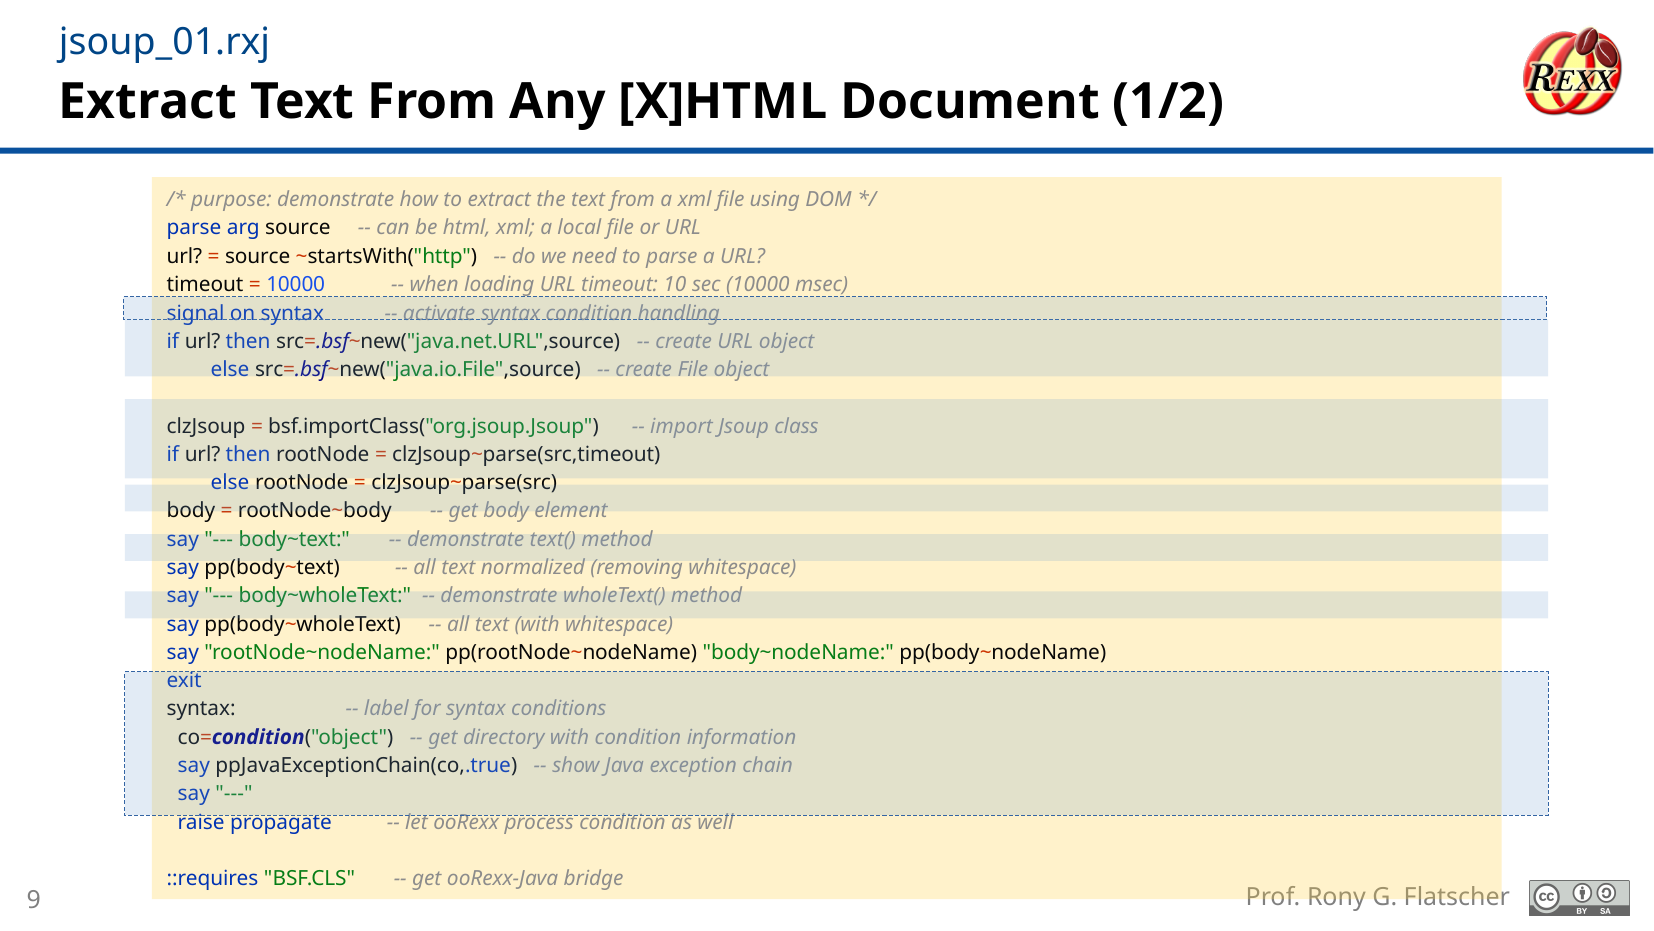

# jsoup_01.rxj Extract Text From Any [X]HTML Document (1/2)
/* purpose: demonstrate how to extract the text from a xml file using DOM */
parse arg source -- can be html, xml; a local file or URL
url? = source ~startsWith("http") -- do we need to parse a URL?
timeout = 10000 -- when loading URL timeout: 10 sec (10000 msec)
signal on syntax -- activate syntax condition handling
if url? then src=.bsf~new("java.net.URL",source) -- create URL object
 else src=.bsf~new("java.io.File",source) -- create File object
clzJsoup = bsf.importClass("org.jsoup.Jsoup") -- import Jsoup class
if url? then rootNode = clzJsoup~parse(src,timeout)
 else rootNode = clzJsoup~parse(src)
body = rootNode~body -- get body element
say "--- body~text:" -- demonstrate text() method
say pp(body~text) -- all text normalized (removing whitespace)
say "--- body~wholeText:" -- demonstrate wholeText() method
say pp(body~wholeText) -- all text (with whitespace)
say "rootNode~nodeName:" pp(rootNode~nodeName) "body~nodeName:" pp(body~nodeName)
exit
syntax: -- label for syntax conditions
 co=condition("object") -- get directory with condition information
 say ppJavaExceptionChain(co,.true) -- show Java exception chain
 say "---"
 raise propagate -- let ooRexx process condition as well
::requires "BSF.CLS" -- get ooRexx-Java bridge